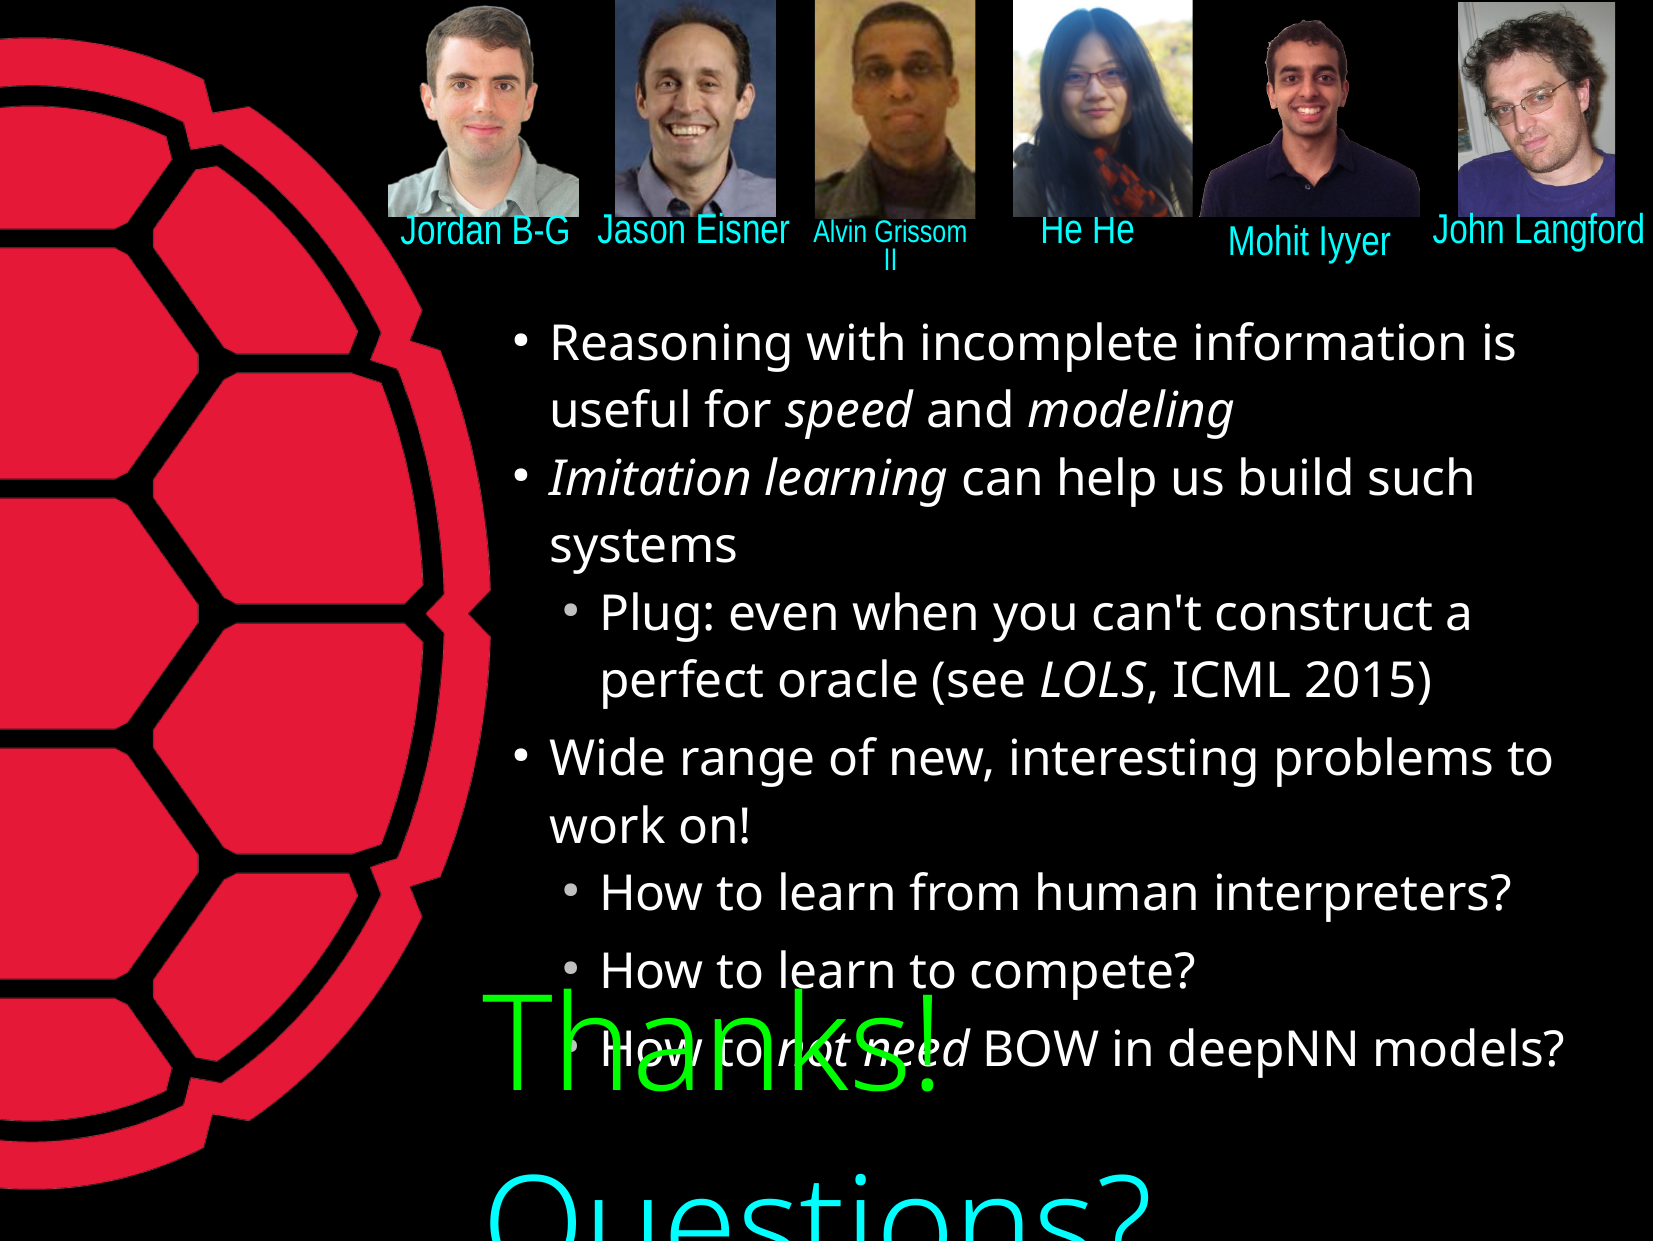

Jordan B-G
Alvin Grissom II
Mohit Iyyer
He He
Jason Eisner
John Langford
# Reasoning with incomplete information is useful for speed and modeling
Imitation learning can help us build such systems
Plug: even when you can't construct a perfect oracle (see LOLS, ICML 2015)
Wide range of new, interesting problems to work on!
How to learn from human interpreters?
How to learn to compete?
How to not need BOW in deepNN models?
Thanks! Questions?